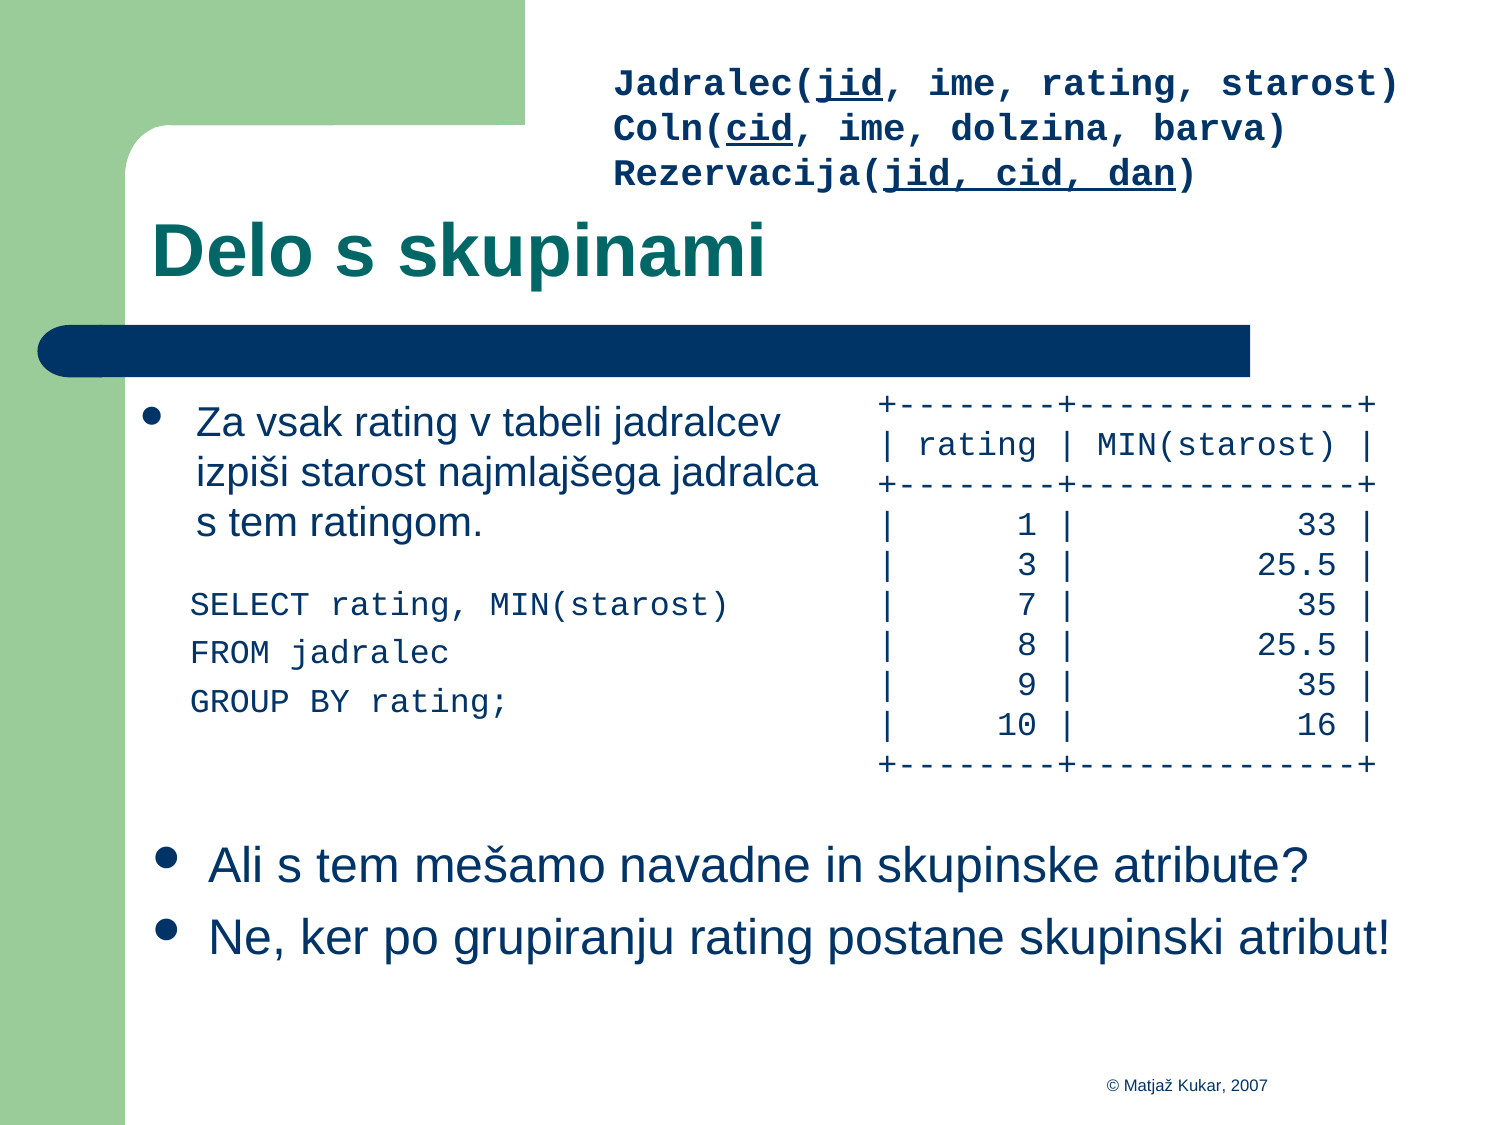

Jadralec(jid, ime, rating, starost)
Coln(cid, ime, dolzina, barva)
Rezervacija(jid, cid, dan)
# Delo s skupinami
+--------+--------------+
| rating | MIN(starost) |
+--------+--------------+
| 1 | 33 |
| 3 | 25.5 |
| 7 | 35 |
| 8 | 25.5 |
| 9 | 35 |
| 10 | 16 |
+--------+--------------+
Za vsak rating v tabeli jadralcev izpiši starost najmlajšega jadralca s tem ratingom.
SELECT rating, MIN(starost)
FROM jadralec
GROUP BY rating;
Ali s tem mešamo navadne in skupinske atribute?
Ne, ker po grupiranju rating postane skupinski atribut!
© Matjaž Kukar, 2007